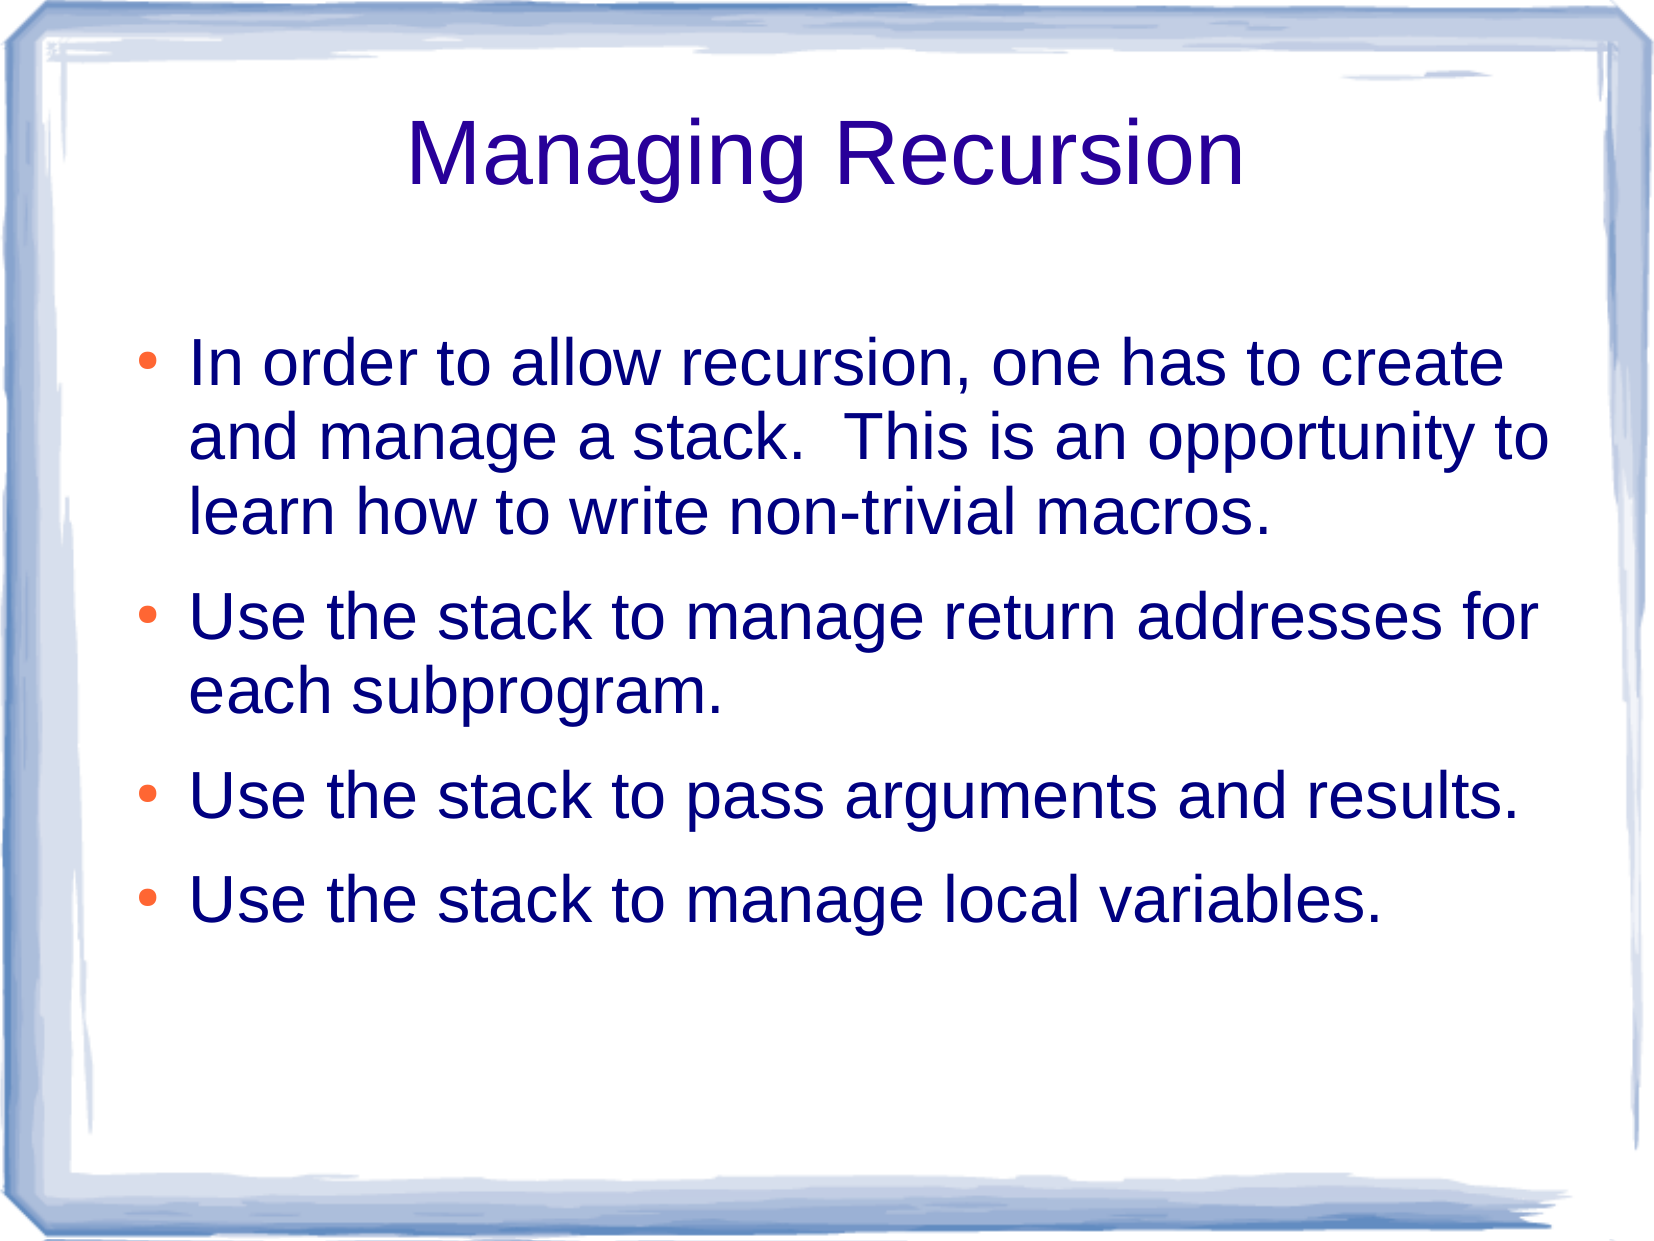

# Managing Recursion
In order to allow recursion, one has to create and manage a stack. This is an opportunity to learn how to write non-trivial macros.
Use the stack to manage return addresses for each subprogram.
Use the stack to pass arguments and results.
Use the stack to manage local variables.